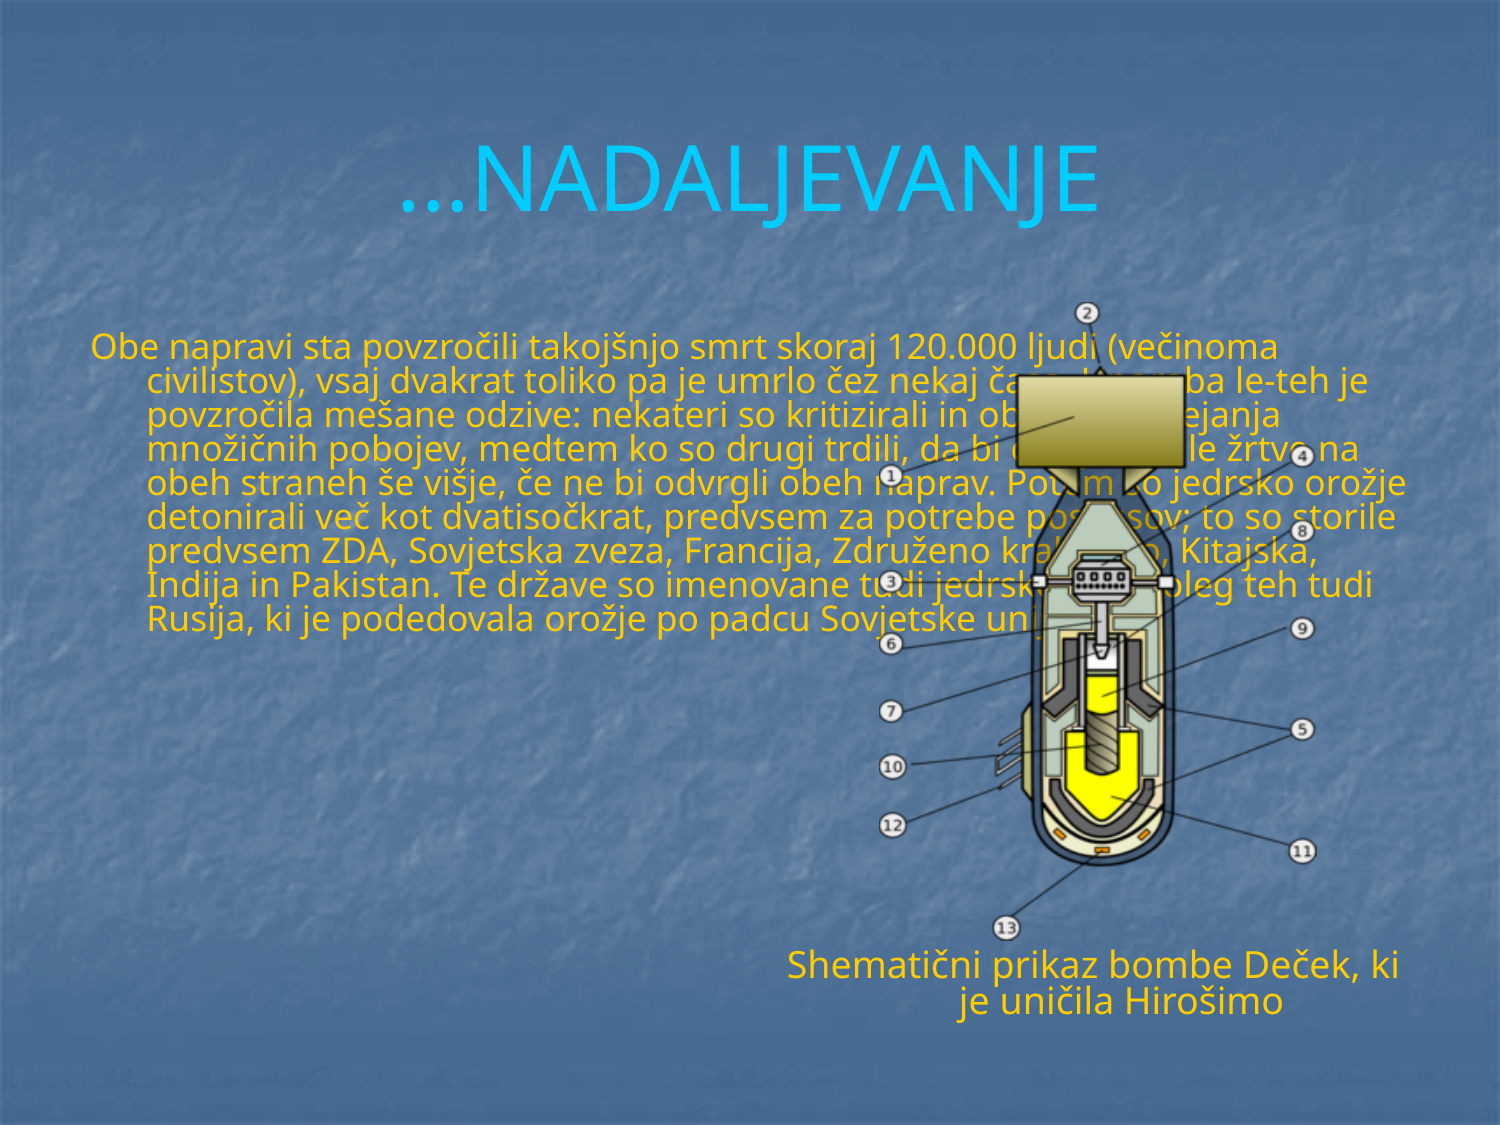

# ...NADALJEVANJE
Obe napravi sta povzročili takojšnjo smrt skoraj 120.000 ljudi (večinoma civilistov), vsaj dvakrat toliko pa je umrlo čez nekaj časa. Uporaba le-teh je povzročila mešane odzive: nekateri so kritizirali in obsojali ta dejanja množičnih pobojev, medtem ko so drugi trdili, da bi drugače bile žrtve na obeh straneh še višje, če ne bi odvrgli obeh naprav. Potem so jedrsko orožje detonirali več kot dvatisočkrat, predvsem za potrebe poskusov; to so storile predvsem ZDA, Sovjetska zveza, Francija, Združeno kraljestvo, Kitajska, Indija in Pakistan. Te države so imenovane tudi jedrske sile (poleg teh tudi Rusija, ki je podedovala orožje po padcu Sovjetske unije).
Shematični prikaz bombe Deček, ki je uničila Hirošimo